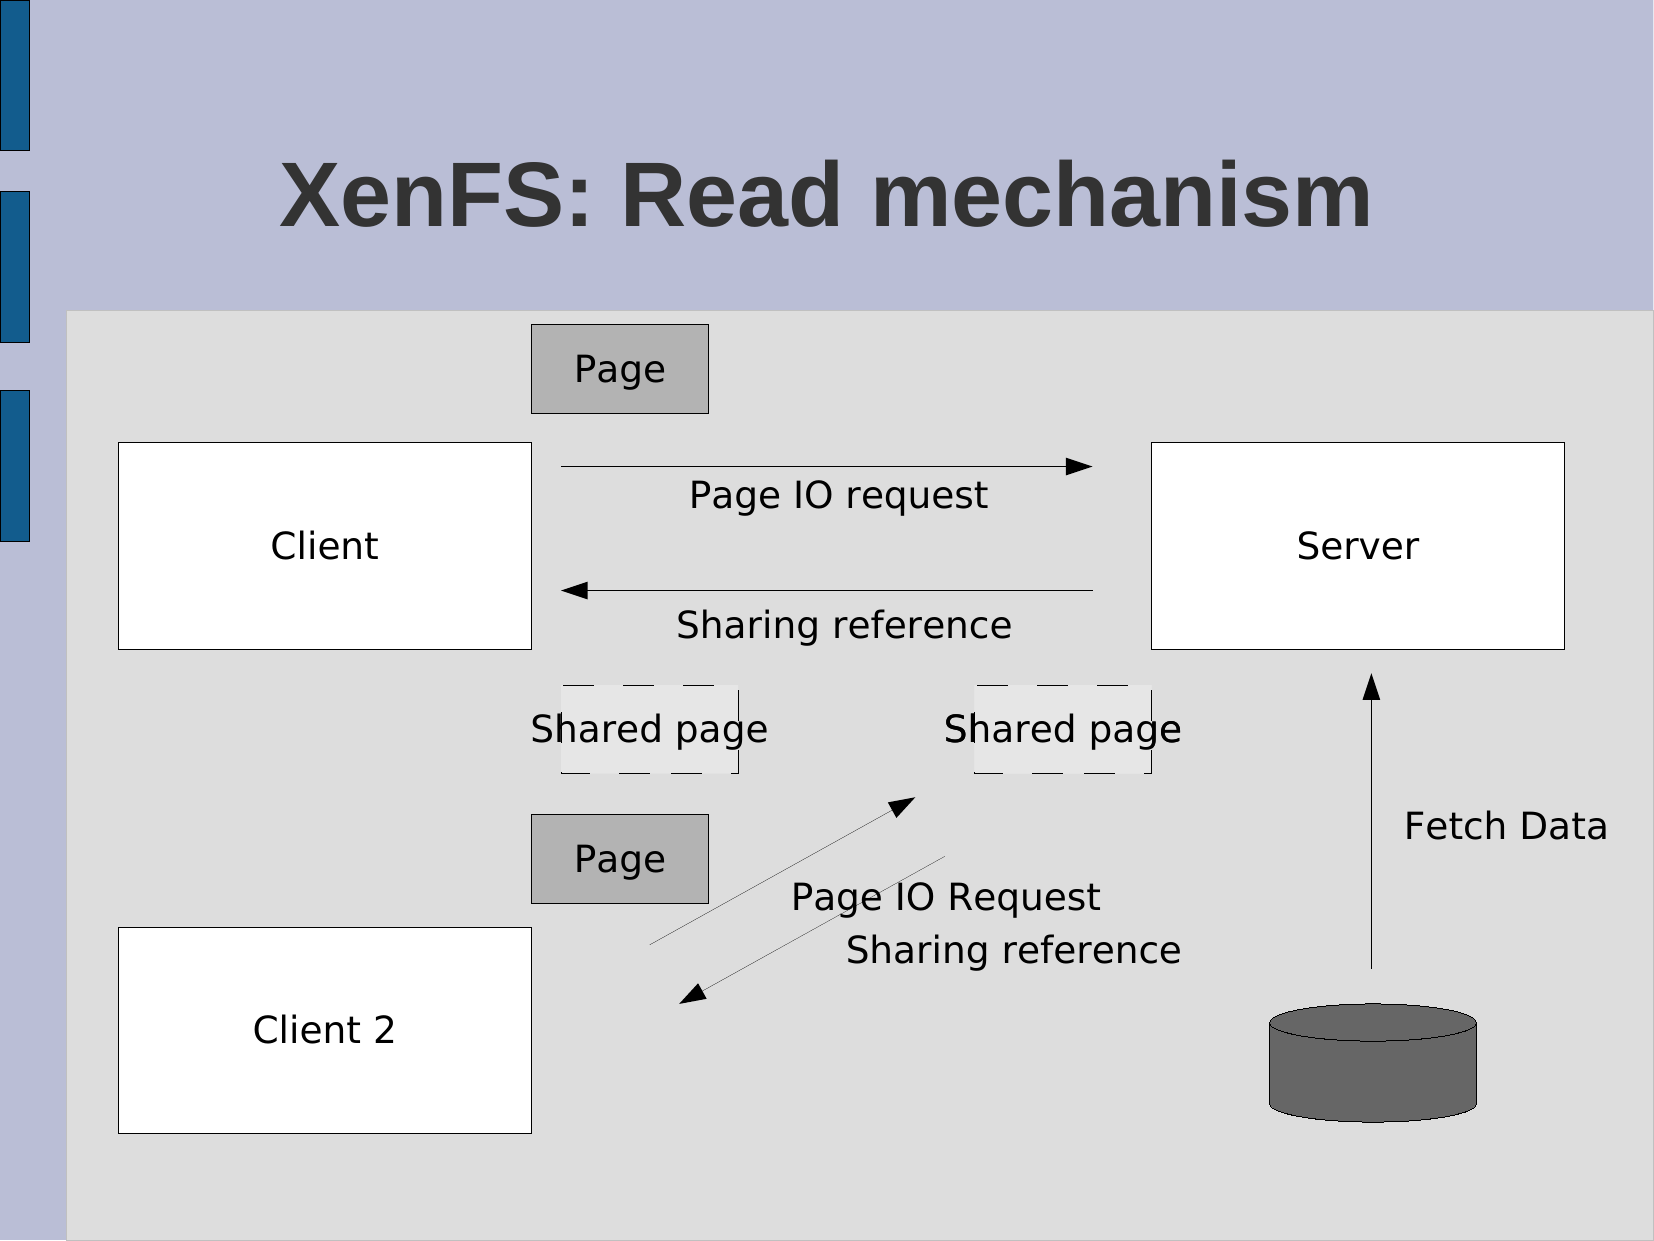

# XenFS: Read mechanism
Page
Client
Server
Page IO request
Sharing reference
Fetch Data
Shared page
Shared page
Shared page
Page IO Request
Page
Sharing reference
Client 2